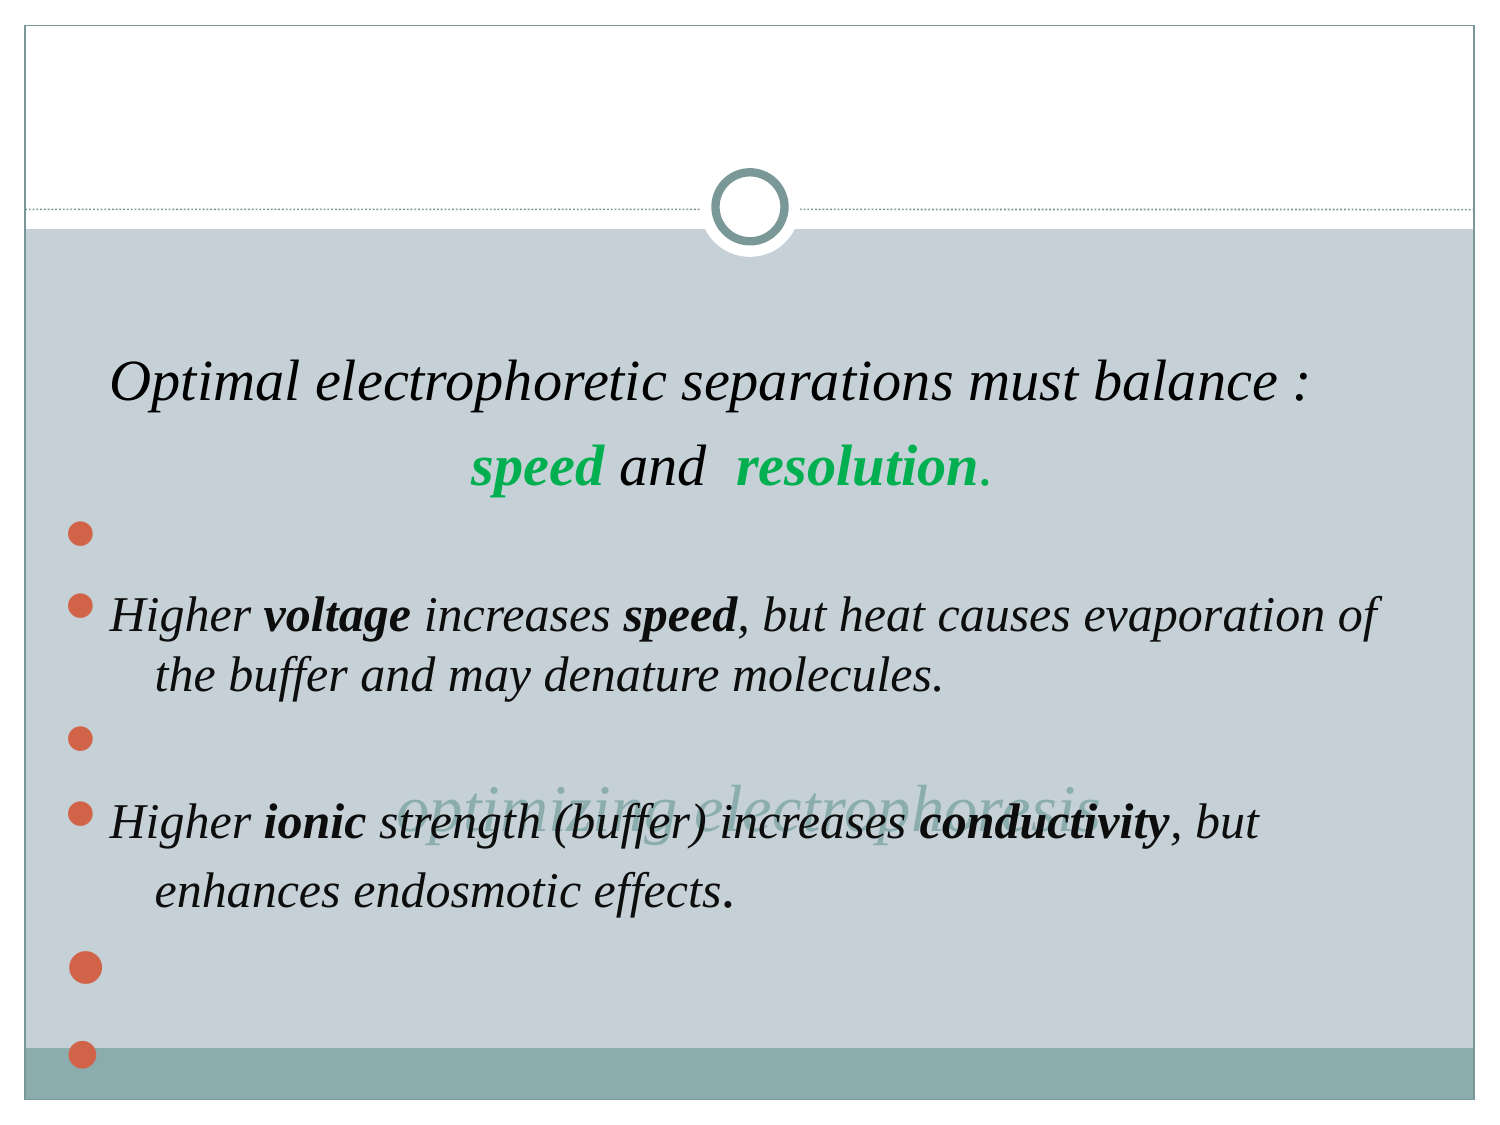

# optimizing electrophoresis
Optimal electrophoretic separations must balance :
 speed and resolution.
Higher voltage increases speed, but heat causes evaporation of the buffer and may denature molecules.
Higher ionic strength (buffer) increases conductivity, but enhances endosmotic effects.